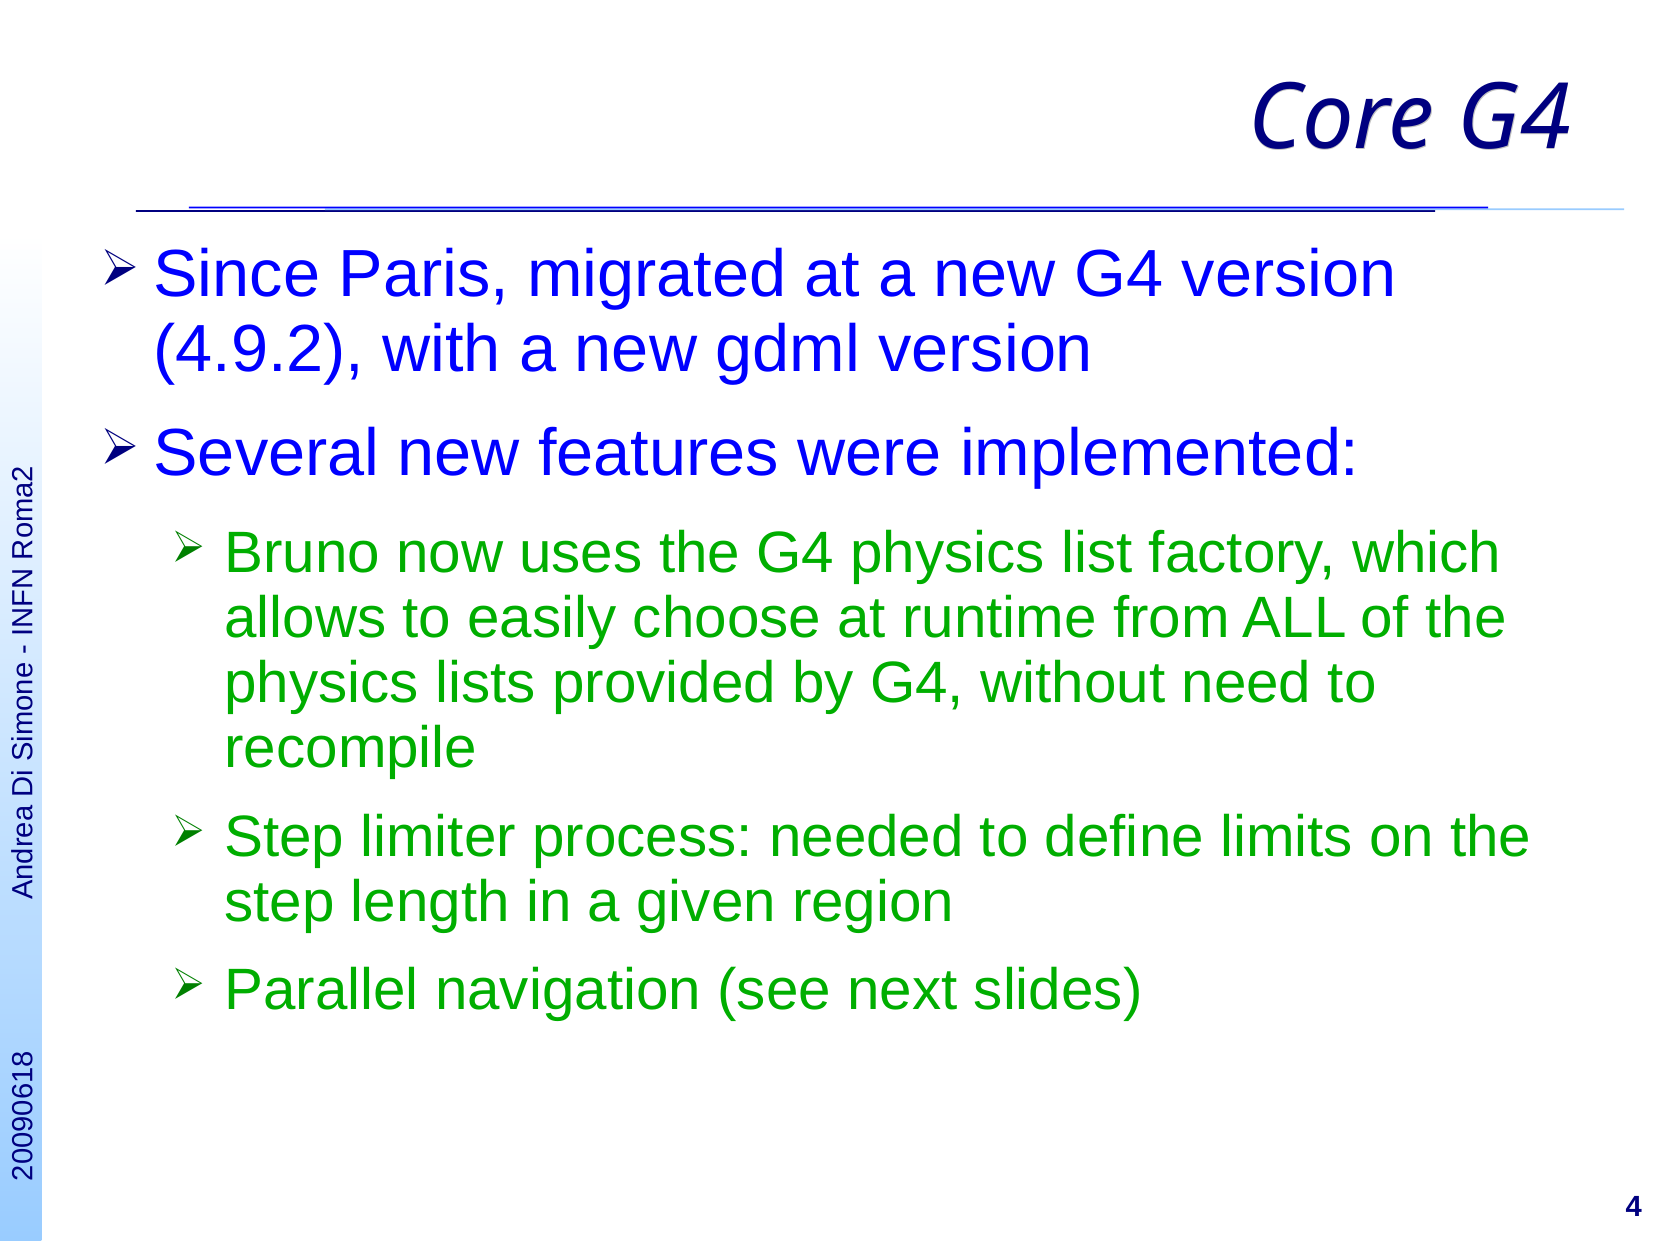

# Core G4
Since Paris, migrated at a new G4 version (4.9.2), with a new gdml version
Several new features were implemented:
Bruno now uses the G4 physics list factory, which allows to easily choose at runtime from ALL of the physics lists provided by G4, without need to recompile
Step limiter process: needed to define limits on the step length in a given region
Parallel navigation (see next slides)
Andrea Di Simone - INFN Roma2
20090618
4